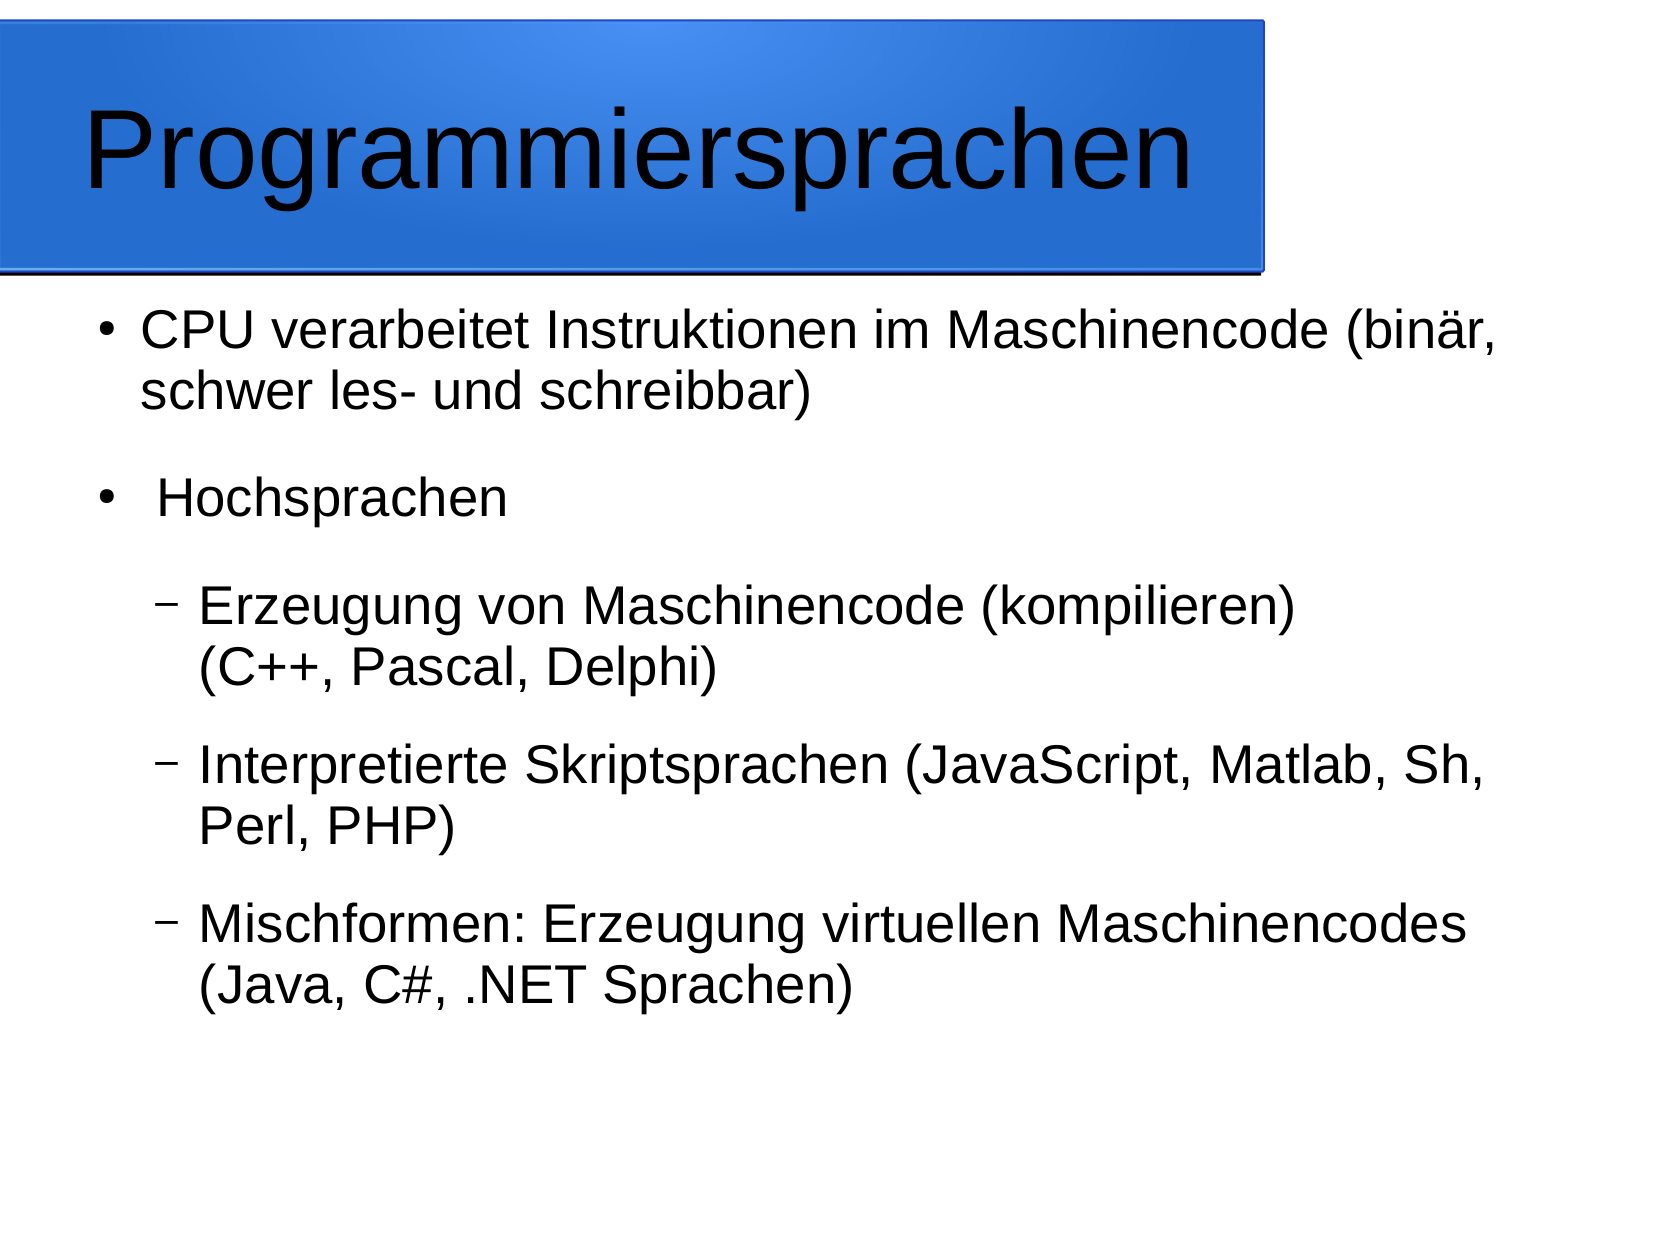

# Programmiersprachen
CPU verarbeitet Instruktionen im Maschinencode (binär, schwer les- und schreibbar)
 Hochsprachen
Erzeugung von Maschinencode (kompilieren)
(C++, Pascal, Delphi)
Interpretierte Skriptsprachen (JavaScript, Matlab, Sh, Perl, PHP)
Mischformen: Erzeugung virtuellen Maschinencodes (Java, C#, .NET Sprachen)